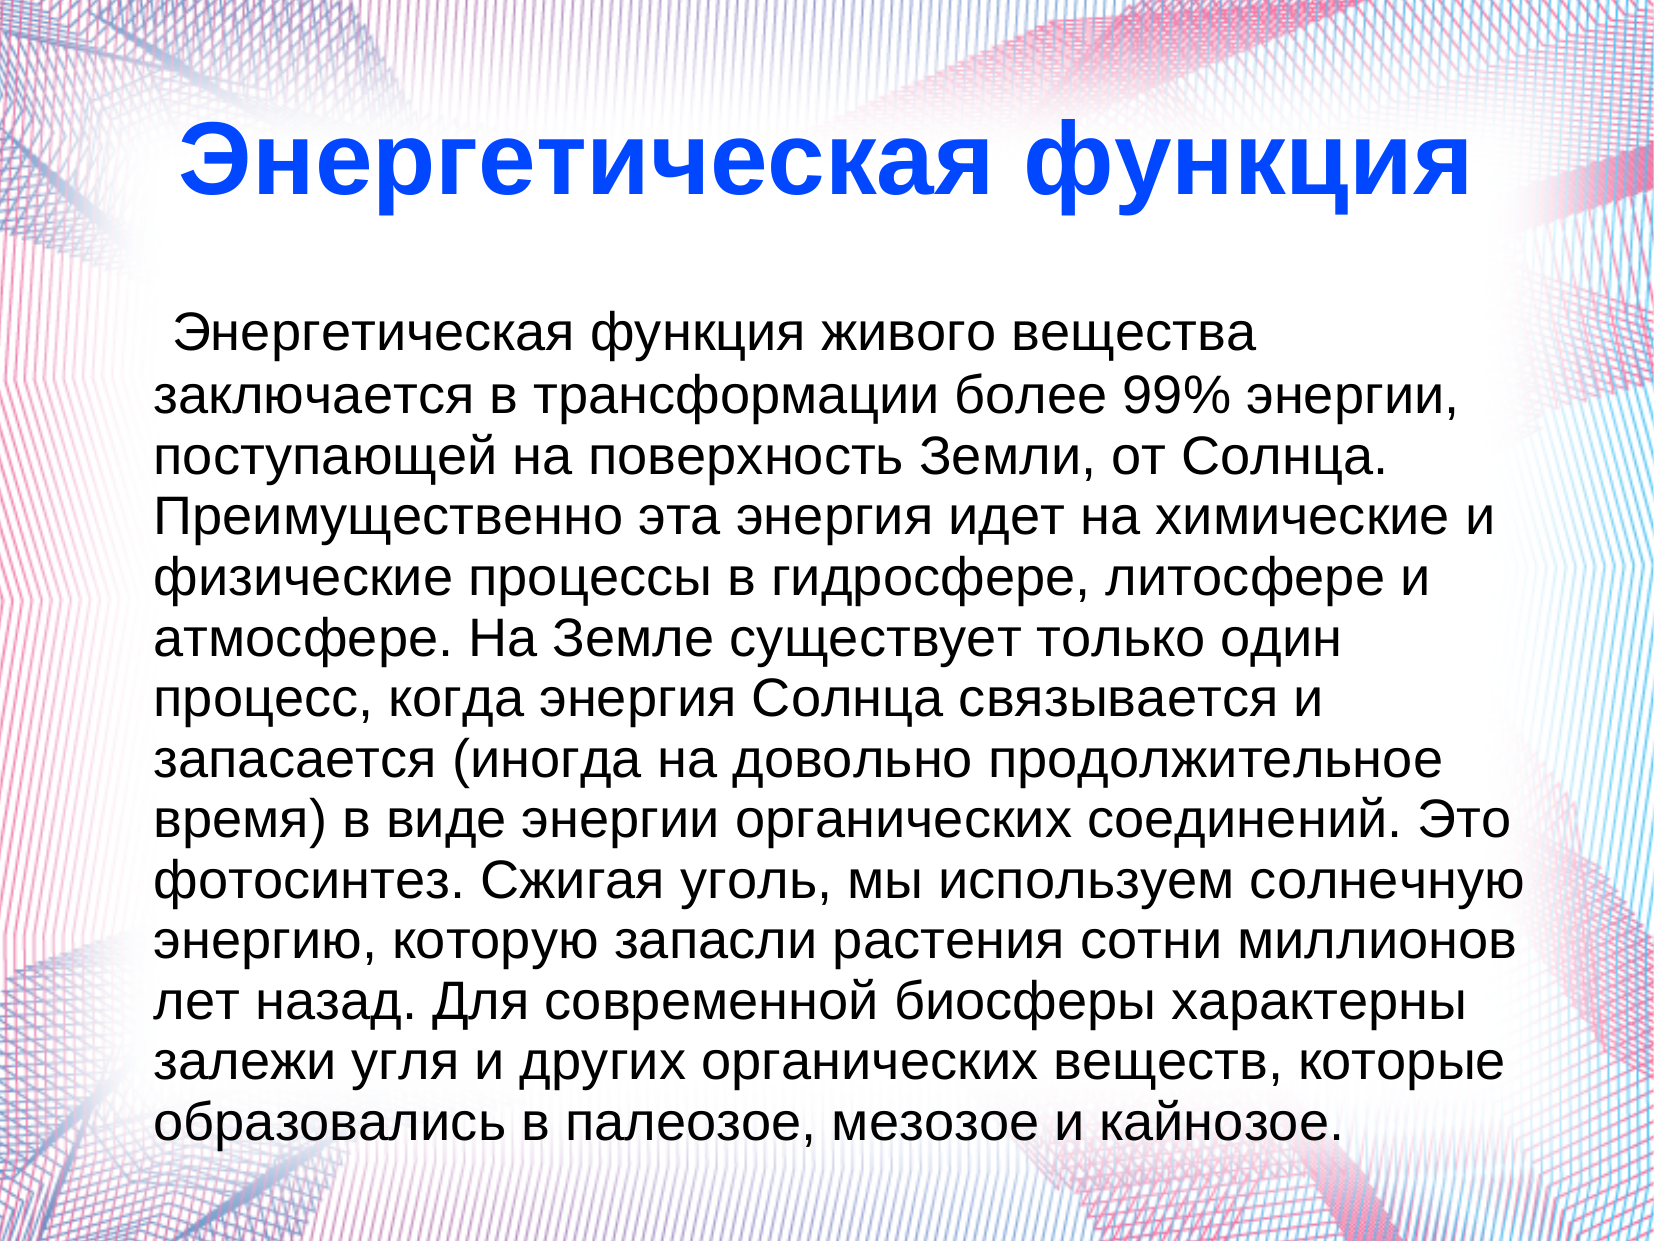

# Энергетическая функция
 Энергетическая функция живого вещества заключается в трансформации более 99% энергии, поступающей на поверхность Земли, от Солнца. Преимущественно эта энергия идет на химические и физические процессы в гидросфере, литосфере и атмосфере. На Земле существует только один процесс, когда энергия Солнца связывается и запасается (иногда на довольно продолжительное время) в виде энергии органических соединений. Это фотосинтез. Сжигая уголь, мы используем солнечную энергию, которую запасли растения сотни миллионов лет назад. Для современной биосферы характерны залежи угля и других органических веществ, которые образовались в палеозое, мезозое и кайнозое.